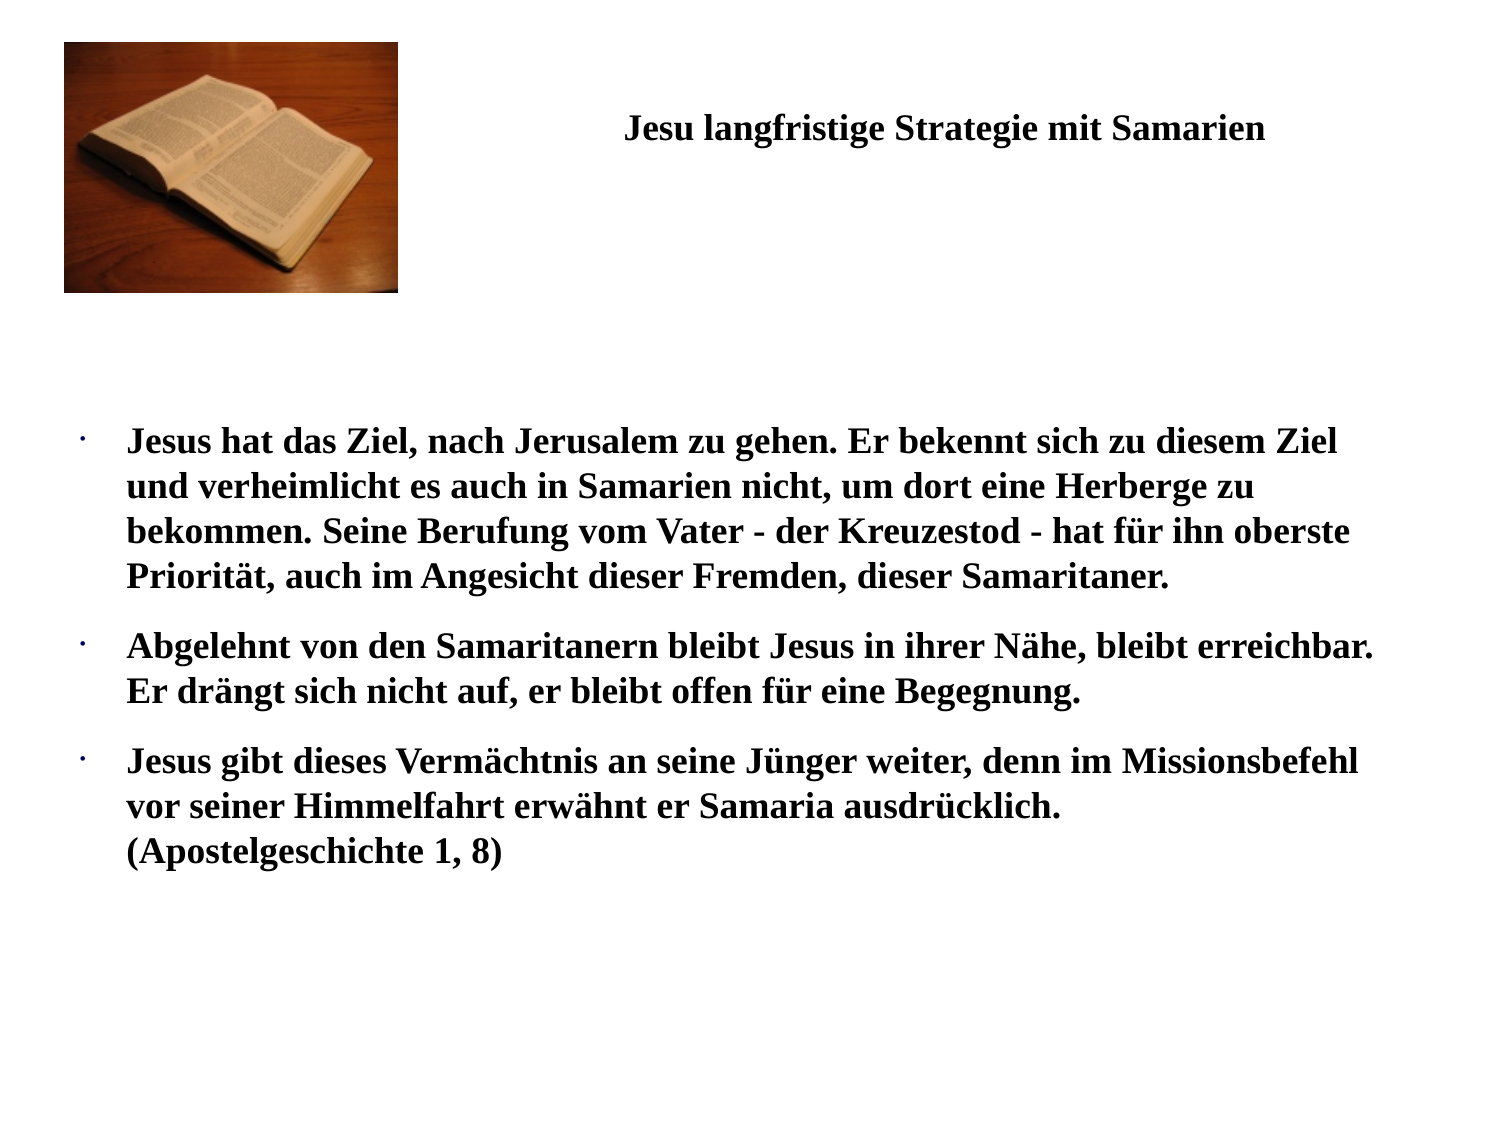

Jesu langfristige Strategie mit Samarien
Jesus hat das Ziel, nach Jerusalem zu gehen. Er bekennt sich zu diesem Ziel und verheimlicht es auch in Samarien nicht, um dort eine Herberge zu bekommen. Seine Berufung vom Vater - der Kreuzestod - hat für ihn oberste Priorität, auch im Angesicht dieser Fremden, dieser Samaritaner.
Abgelehnt von den Samaritanern bleibt Jesus in ihrer Nähe, bleibt erreichbar. Er drängt sich nicht auf, er bleibt offen für eine Begegnung.
Jesus gibt dieses Vermächtnis an seine Jünger weiter, denn im Missionsbefehl vor seiner Himmelfahrt erwähnt er Samaria ausdrücklich.
(Apostelgeschichte 1, 8)